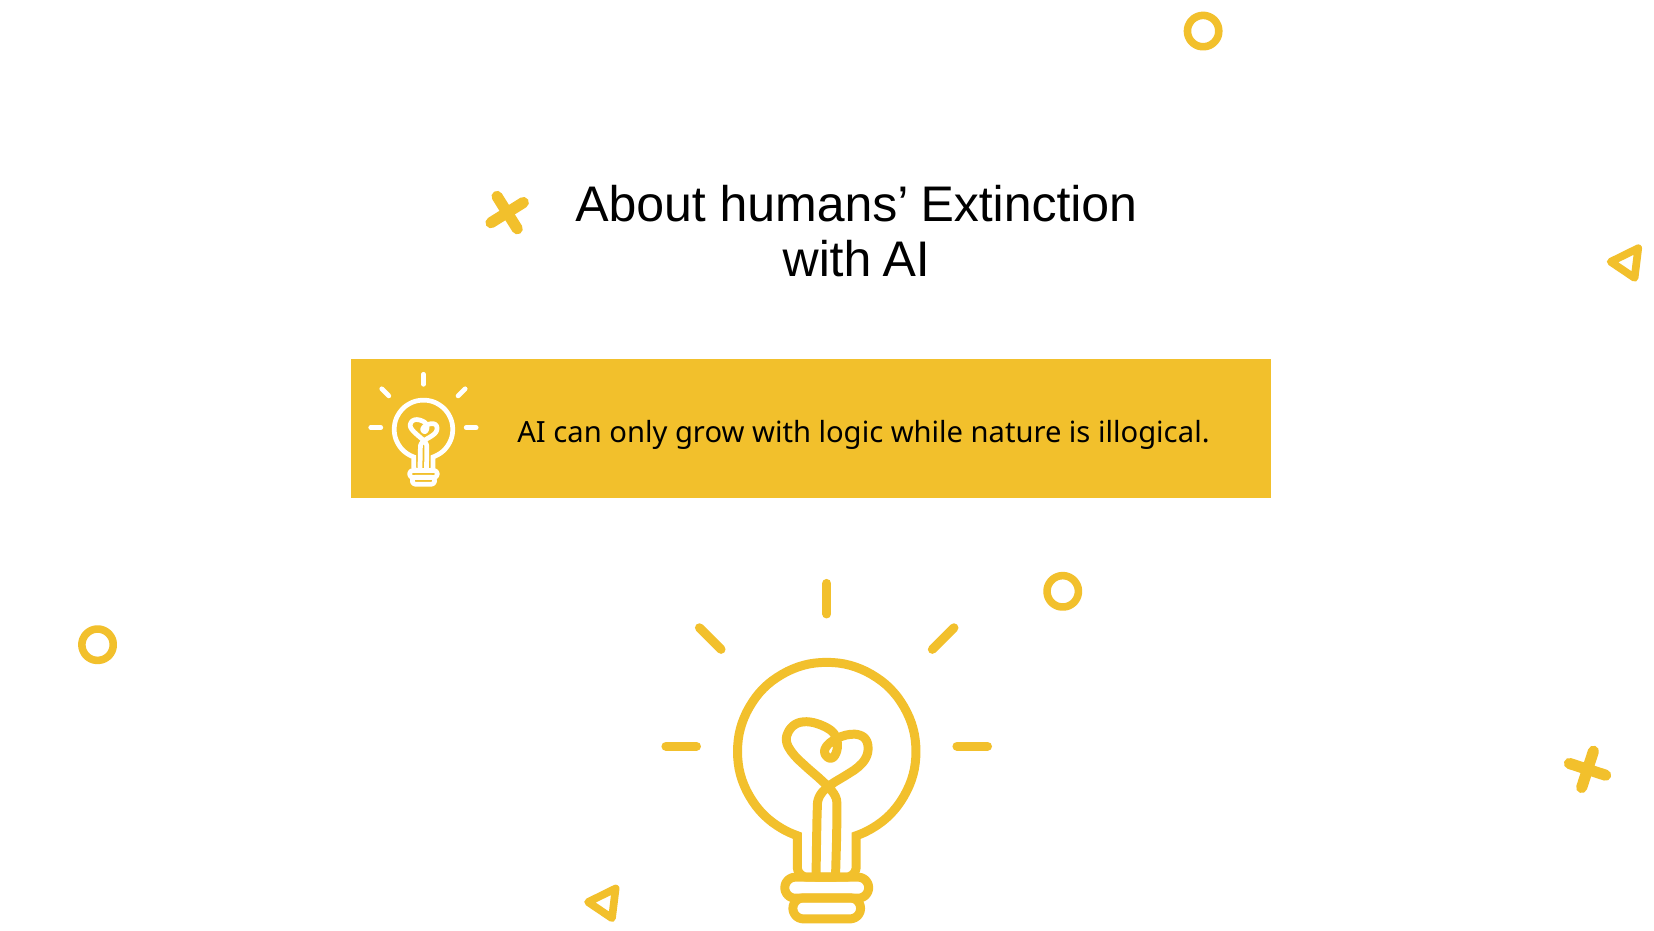

About humans’ Extinction with AI
AI can only grow with logic while nature is illogical.